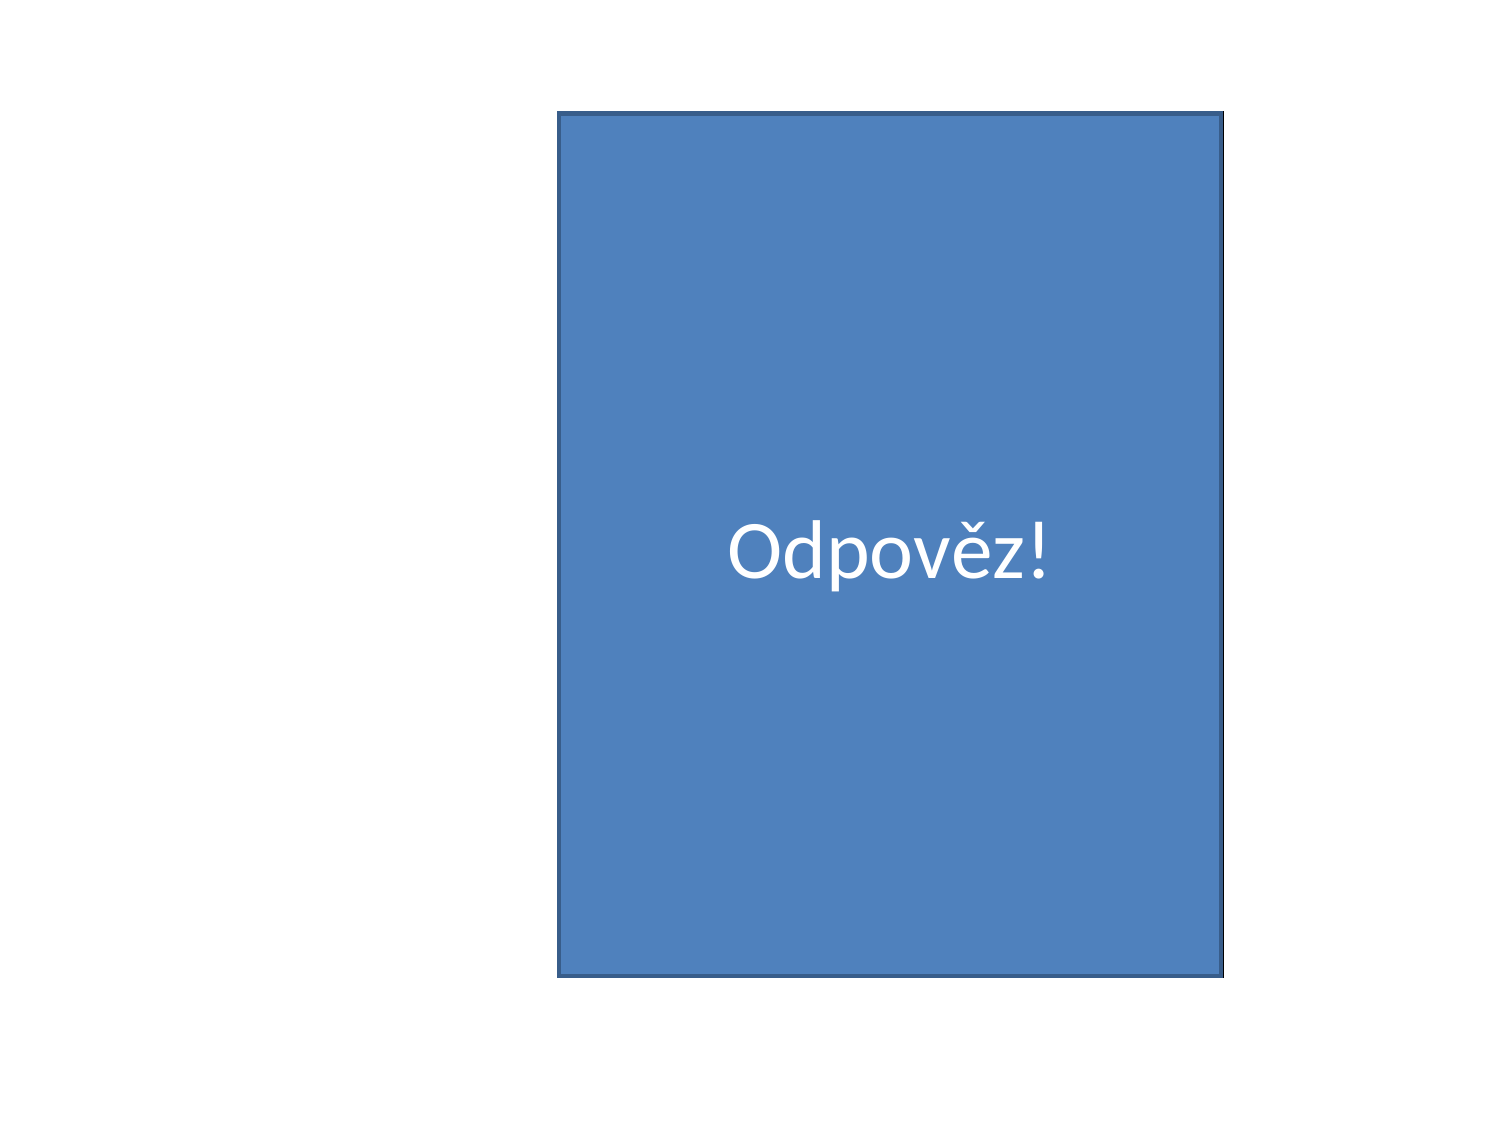

Odpověz!
Jakou značku má hustota
látky?
Jak se vypočítá?
3